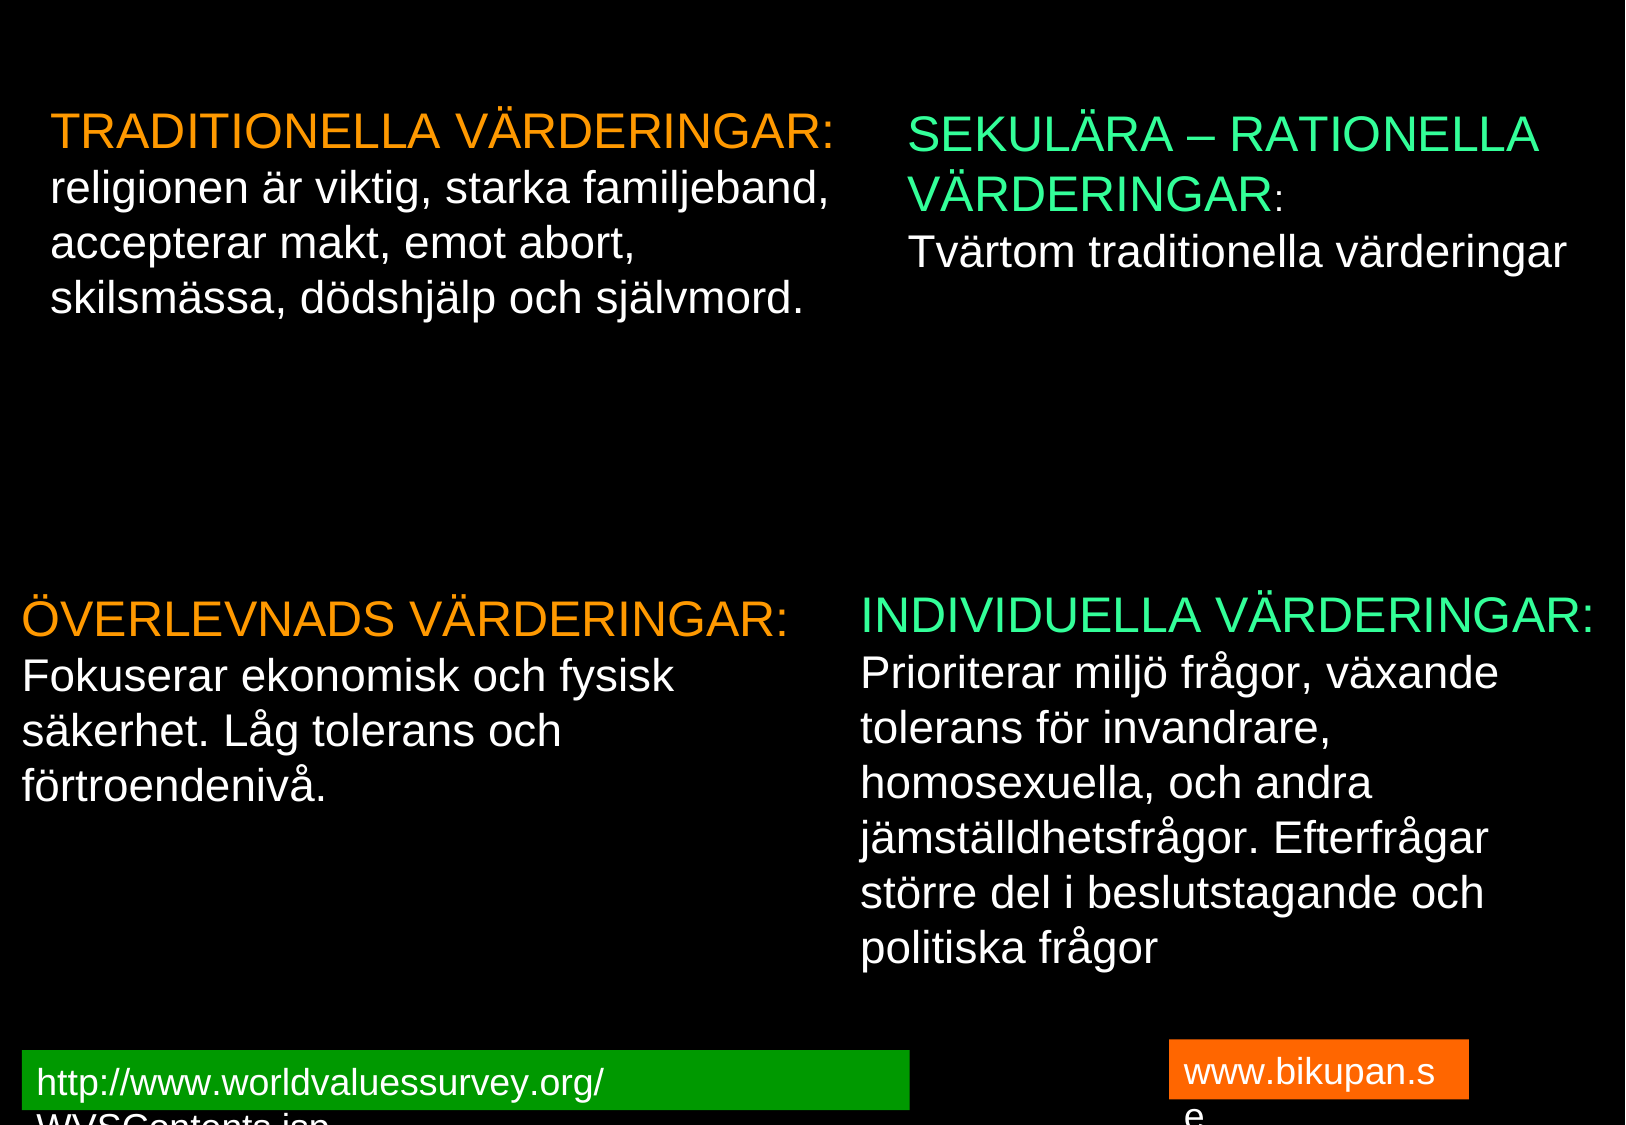

TRADITIONELLA VÄRDERINGAR:
religionen är viktig, starka familjeband, accepterar makt, emot abort, skilsmässa, dödshjälp och självmord.
SEKULÄRA – RATIONELLA VÄRDERINGAR:
Tvärtom traditionella värderingar
INDIVIDUELLA VÄRDERINGAR: Prioriterar miljö frågor, växande tolerans för invandrare, homosexuella, och andra jämställdhetsfrågor. Efterfrågar större del i beslutstagande och politiska frågor
ÖVERLEVNADS VÄRDERINGAR: Fokuserar ekonomisk och fysisk säkerhet. Låg tolerans och förtroendenivå.
www.bikupan.se
http://www.worldvaluessurvey.org/WVSContents.jsp